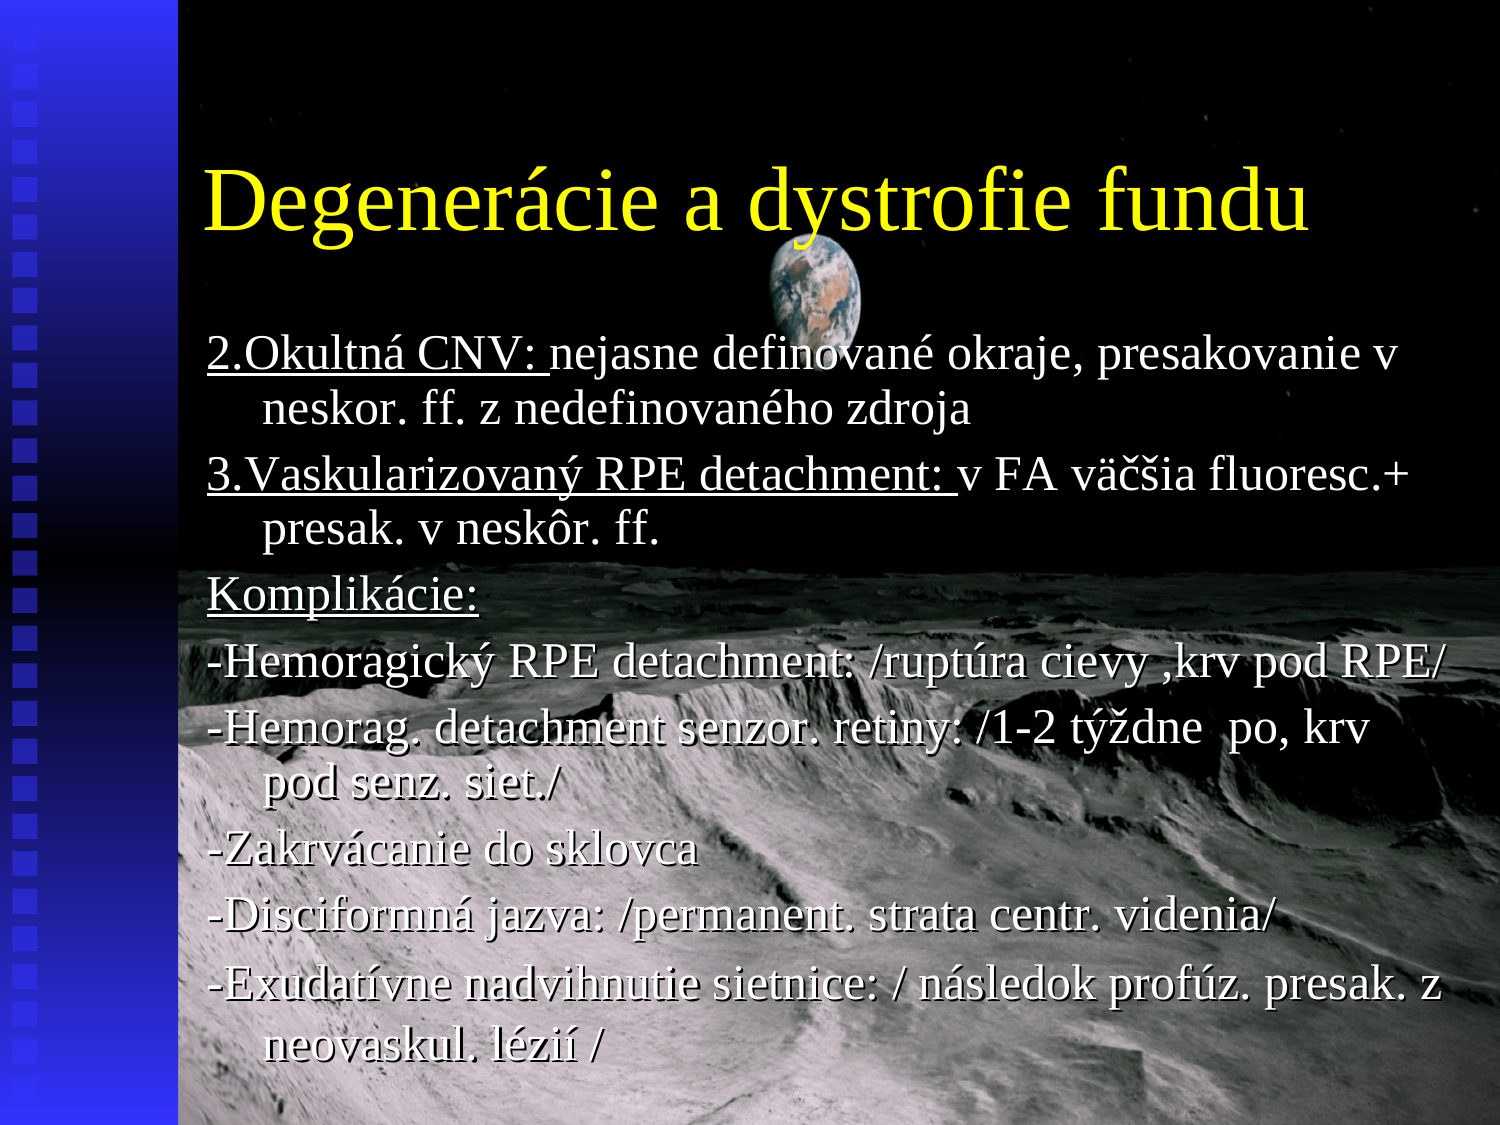

# Degenerácie a dystrofie fundu
2.Okultná CNV: nejasne definované okraje, presakovanie v neskor. ff. z nedefinovaného zdroja
3.Vaskularizovaný RPE detachment: v FA väčšia fluoresc.+ presak. v neskôr. ff.
Komplikácie:
-Hemoragický RPE detachment: /ruptúra cievy ,krv pod RPE/
-Hemorag. detachment senzor. retiny: /1-2 týždne po, krv pod senz. siet./
-Zakrvácanie do sklovca
-Disciformná jazva: /permanent. strata centr. videnia/
-Exudatívne nadvihnutie sietnice: / následok profúz. presak. z neovaskul. lézií /